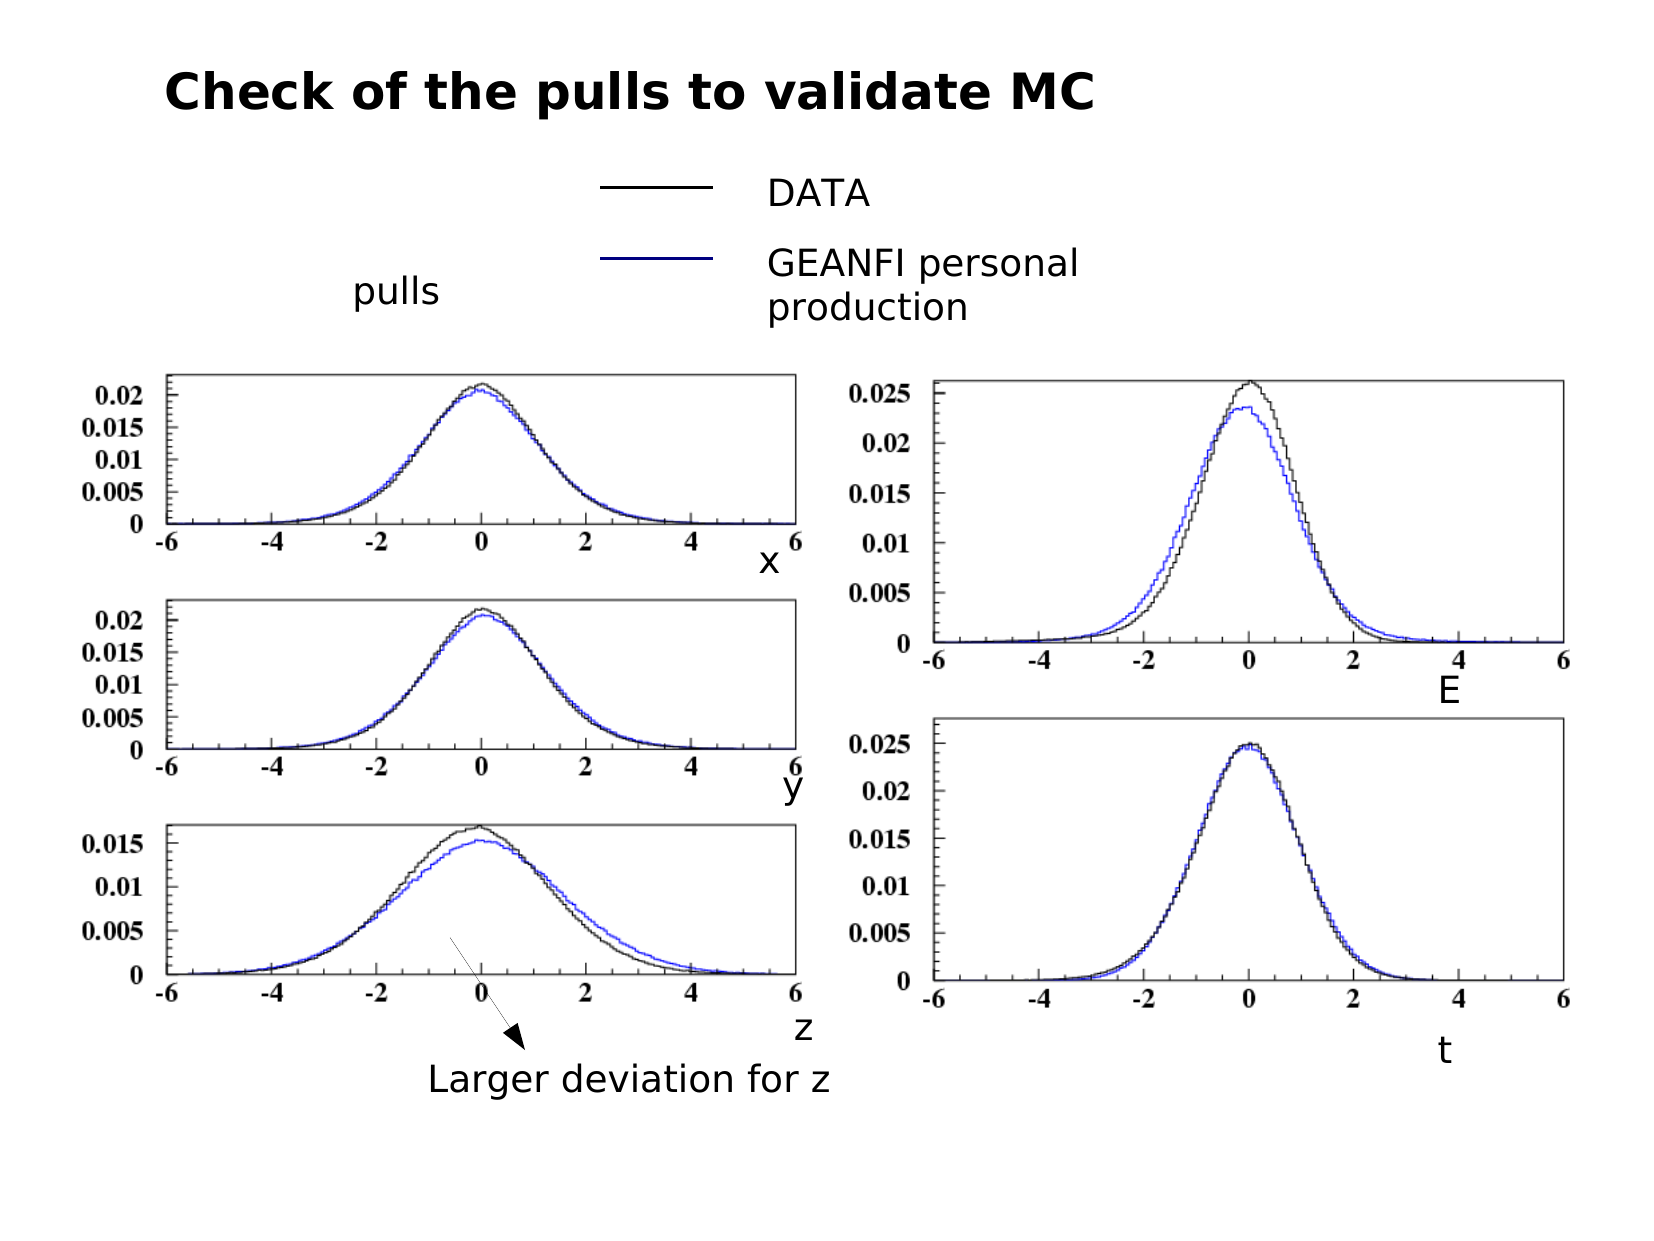

Check of the pulls to validate MC
DATA
GEANFI personal production
pulls
x
E
y
z
t
Larger deviation for z